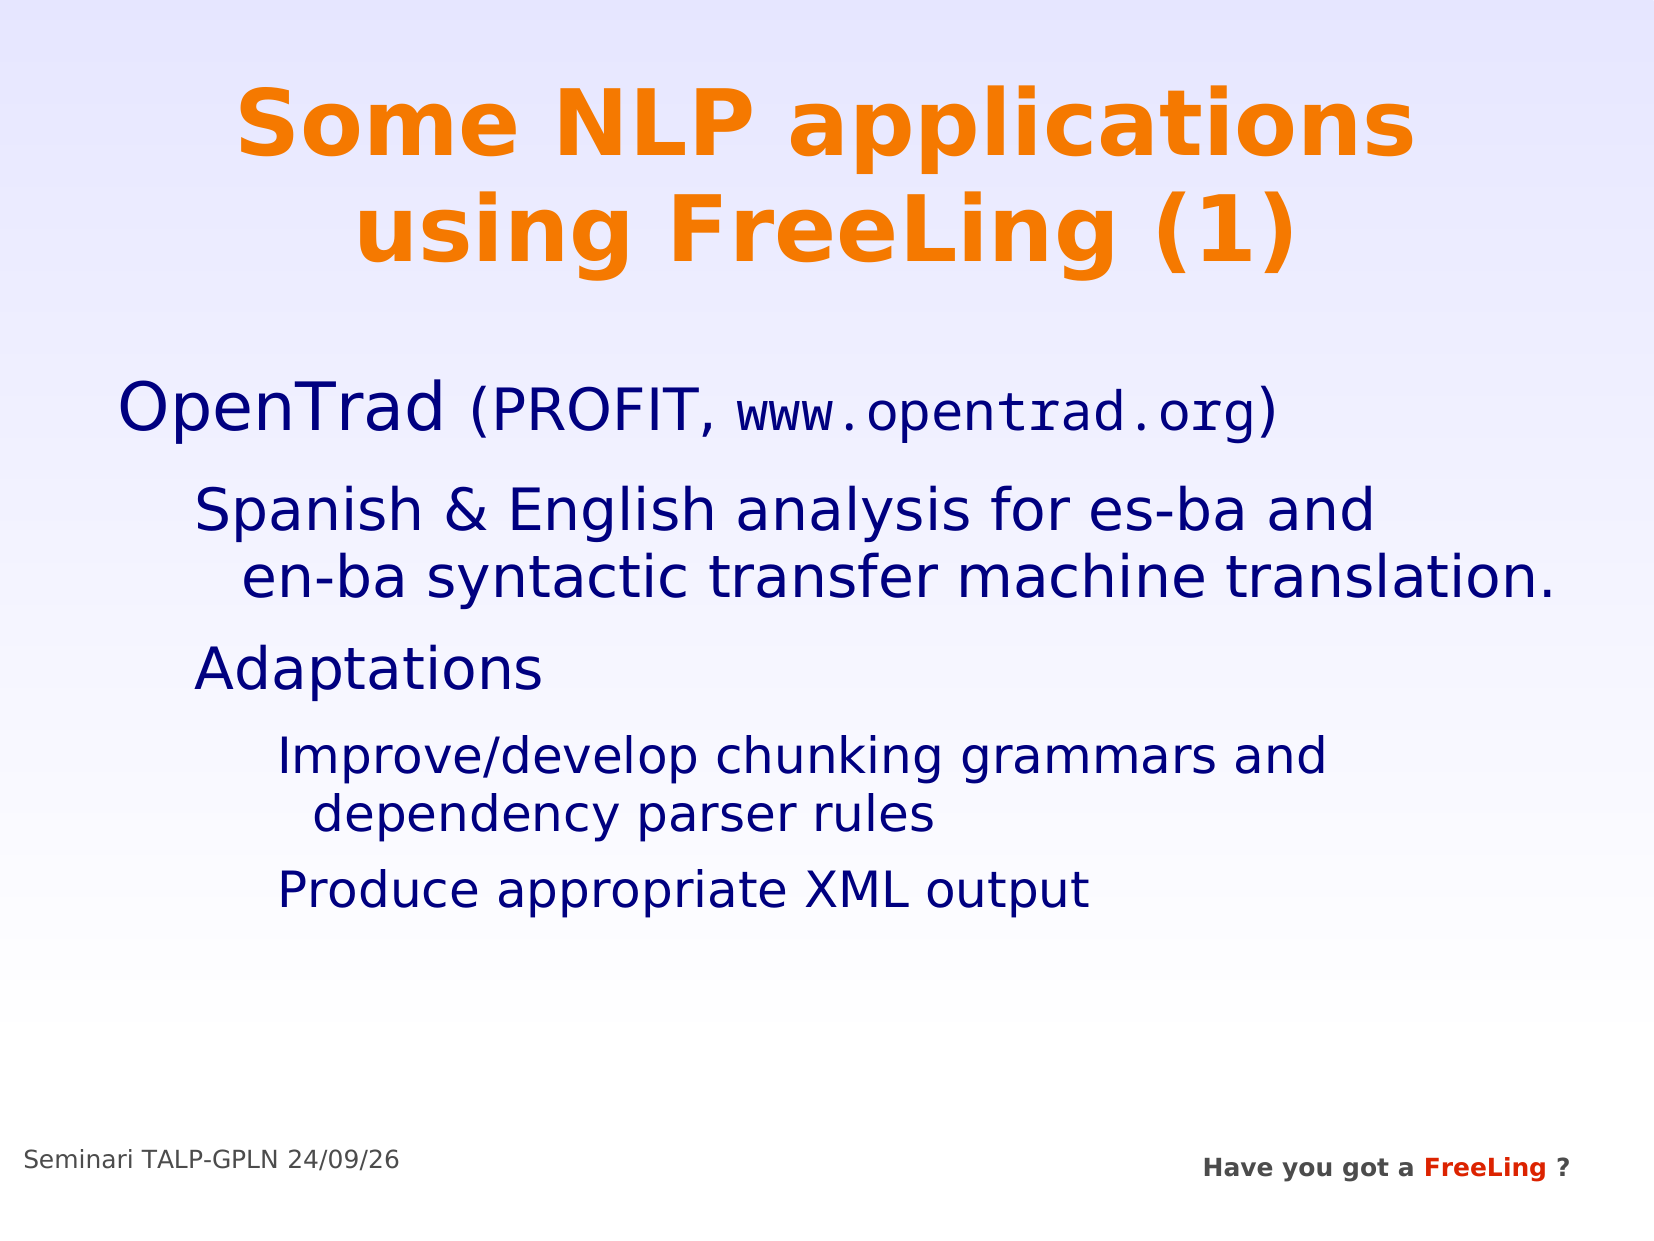

# Some NLP applications using FreeLing (1)
OpenTrad (PROFIT, www.opentrad.org)
Spanish & English analysis for es-ba and
en-ba syntactic transfer machine translation.
Adaptations
Improve/develop chunking grammars and dependency parser rules
Produce appropriate XML output
17